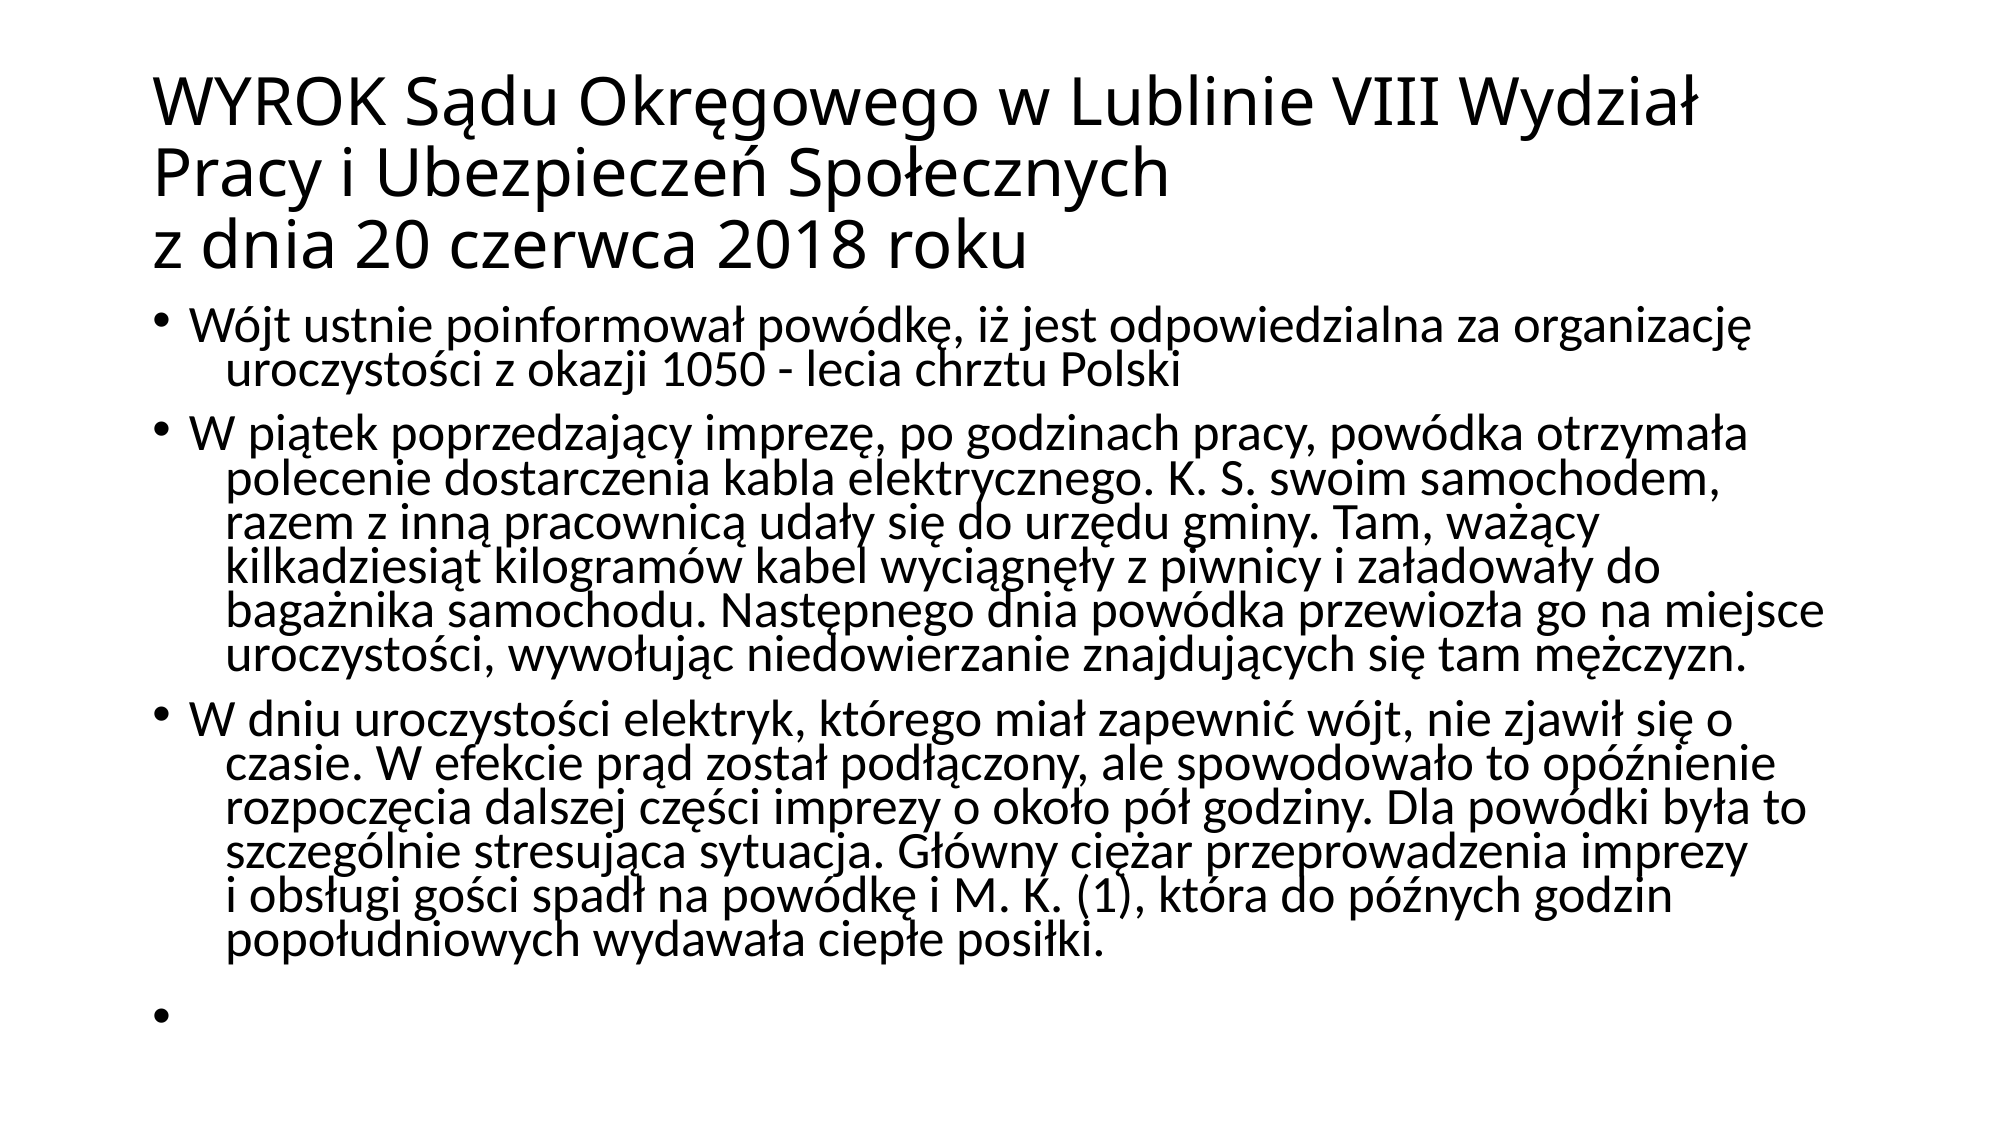

# WYROK Sądu Okręgowego w Lublinie VIII Wydział Pracy i Ubezpieczeń Społecznych z dnia 20 czerwca 2018 roku
Wójt ustnie poinformował powódkę, iż jest odpowiedzialna za organizację uroczystości z okazji 1050 - lecia chrztu Polski
W piątek poprzedzający imprezę, po godzinach pracy, powódka otrzymała polecenie dostarczenia kabla elektrycznego. K. S. swoim samochodem, razem z inną pracownicą udały się do urzędu gminy. Tam, ważący kilkadziesiąt kilogramów kabel wyciągnęły z piwnicy i załadowały do bagażnika samochodu. Następnego dnia powódka przewiozła go na miejsce uroczystości, wywołując niedowierzanie znajdujących się tam mężczyzn.
W dniu uroczystości elektryk, którego miał zapewnić wójt, nie zjawił się o czasie. W efekcie prąd został podłączony, ale spowodowało to opóźnienie rozpoczęcia dalszej części imprezy o około pół godziny. Dla powódki była to szczególnie stresująca sytuacja. Główny ciężar przeprowadzenia imprezy
i obsługi gości spadł na powódkę i M. K. (1), która do późnych godzin popołudniowych wydawała ciepłe posiłki.